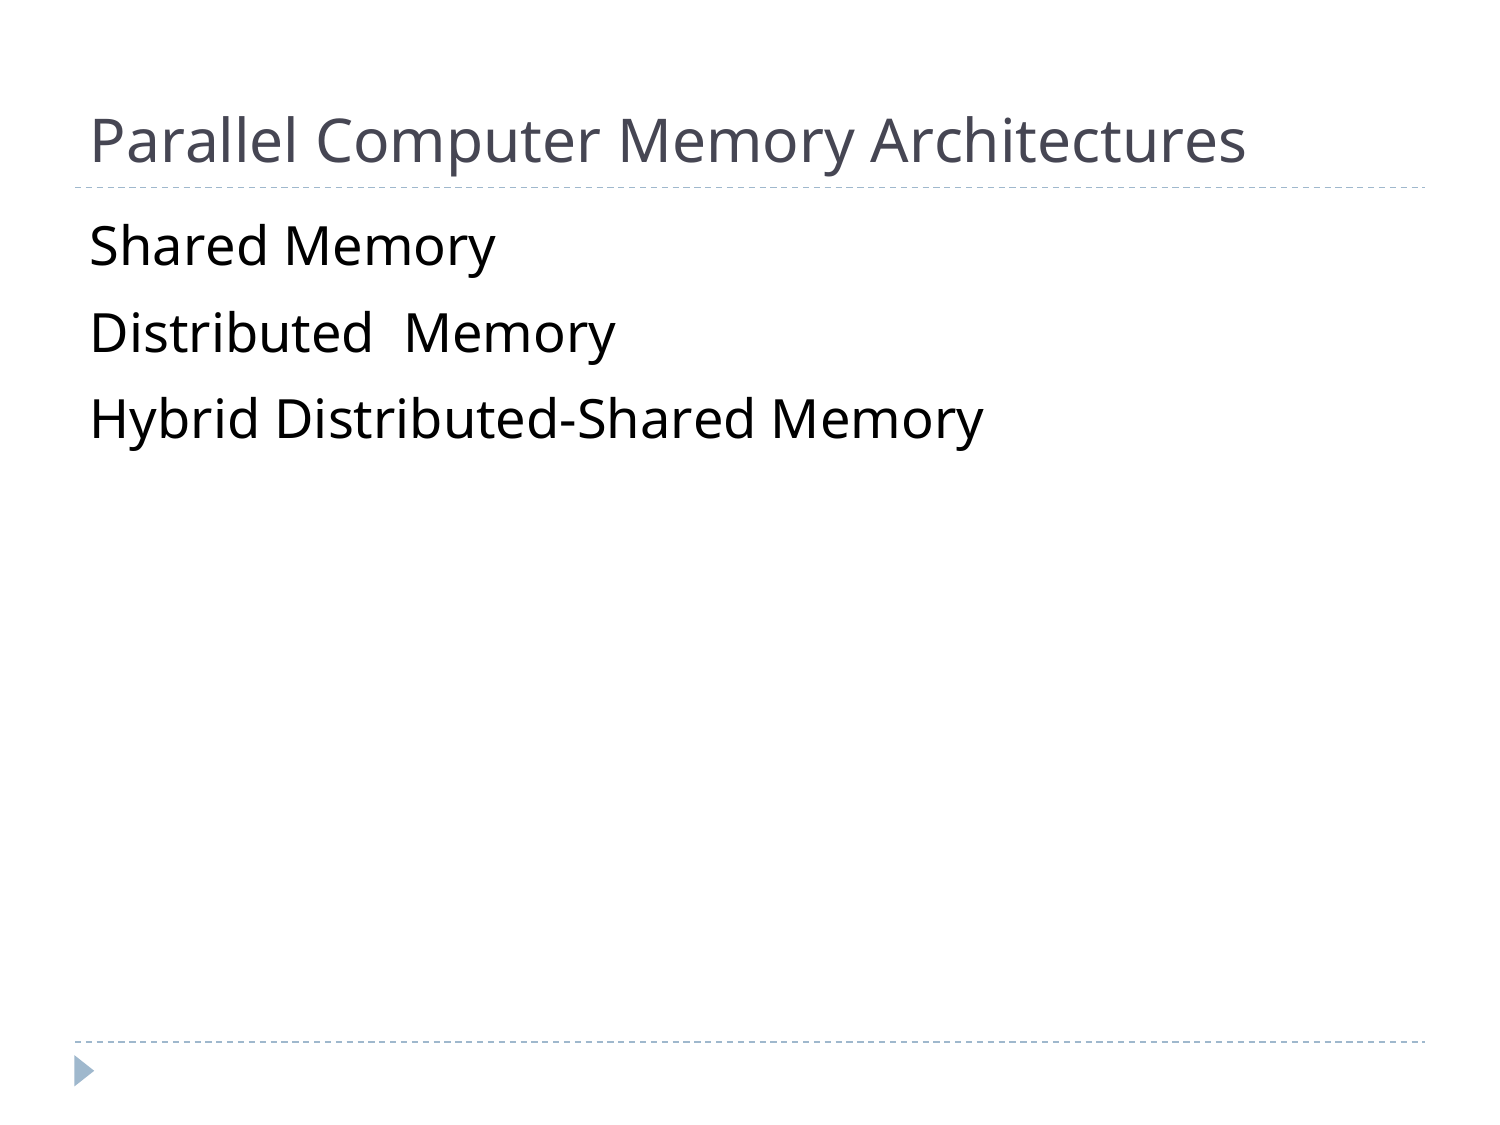

# Parallel Computer Memory Architectures
Shared Memory
Distributed Memory
Hybrid Distributed-Shared Memory